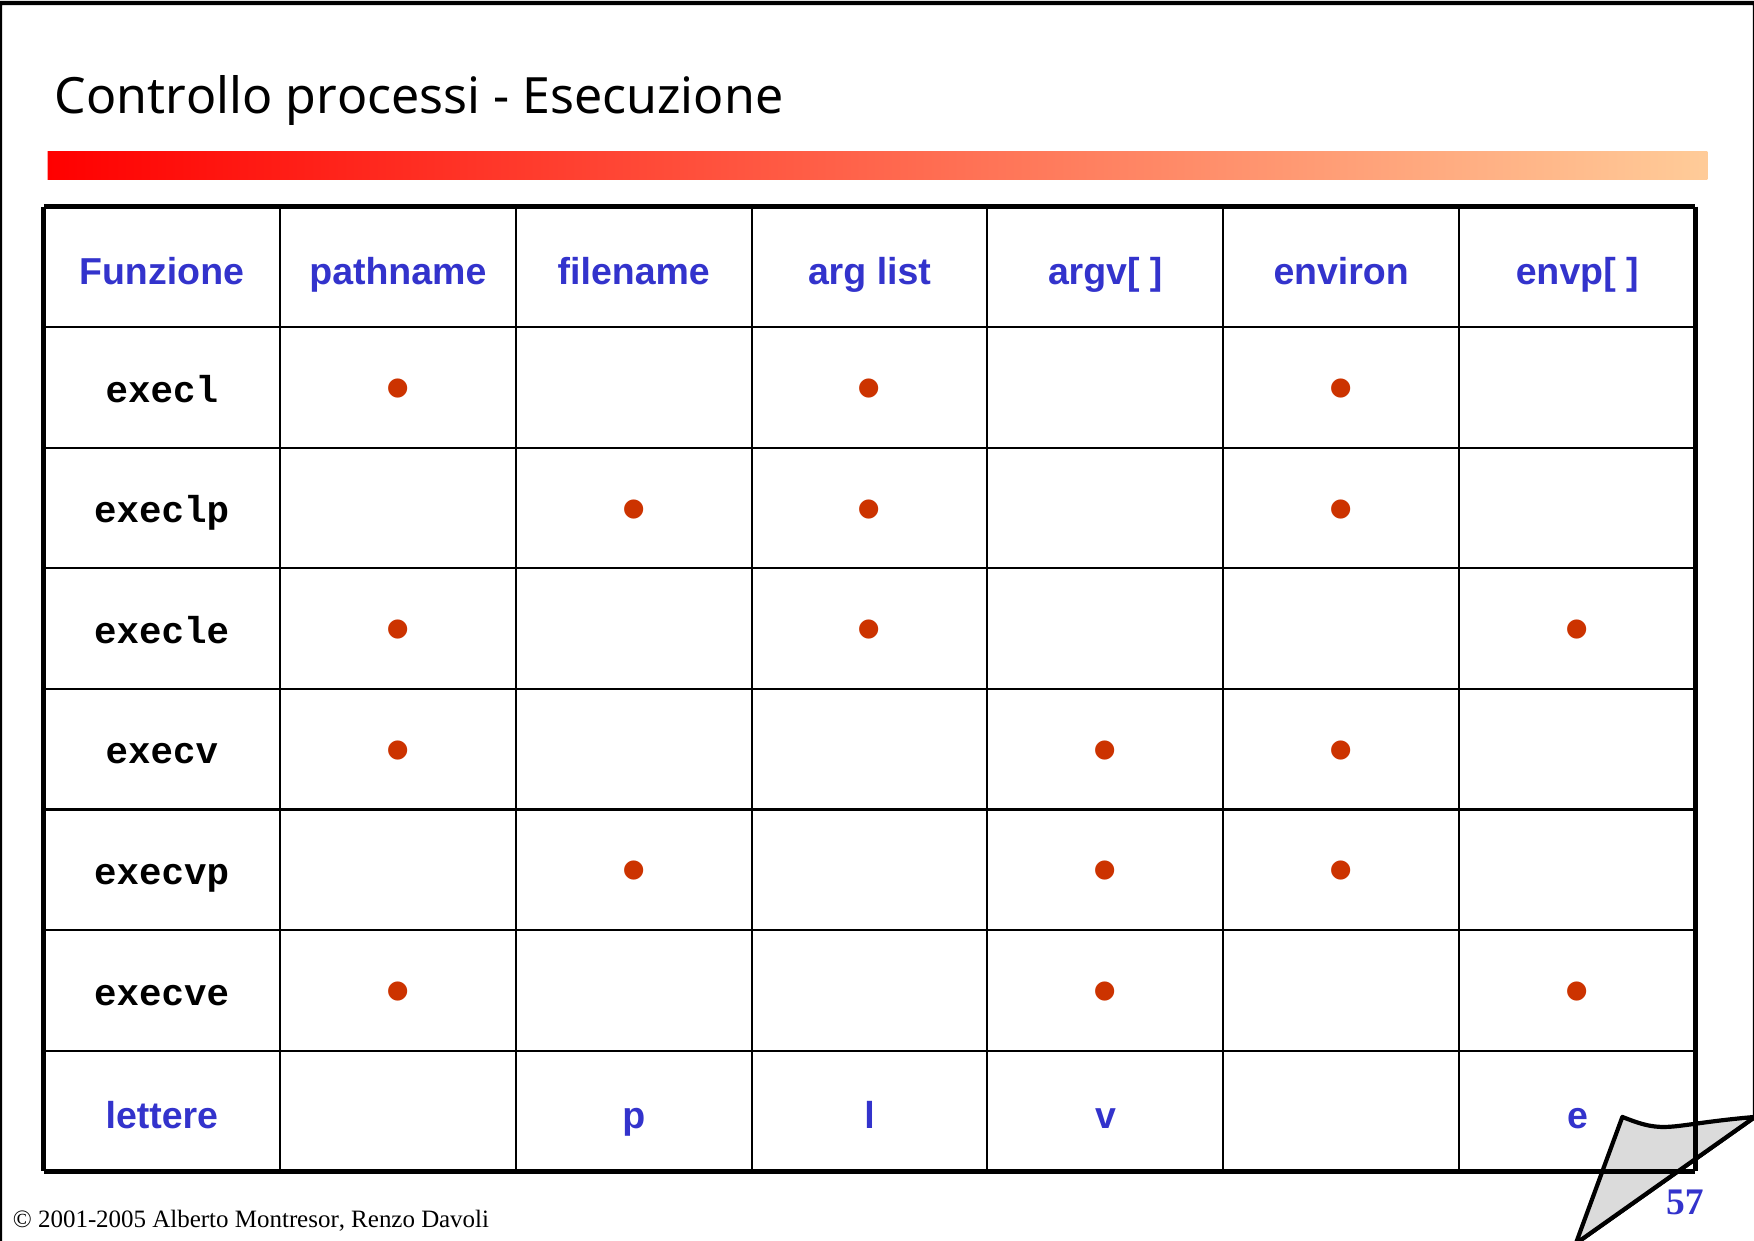

# Controllo processi - Esecuzione
Funzione
pathname
filename
arg list
argv[ ]
environ
envp[ ]
execl
•
•
•
execlp
•
•
•
execle
•
•
•
execv
•
•
•
execvp
•
•
•
execve
•
•
•
lettere
p
l
v
e